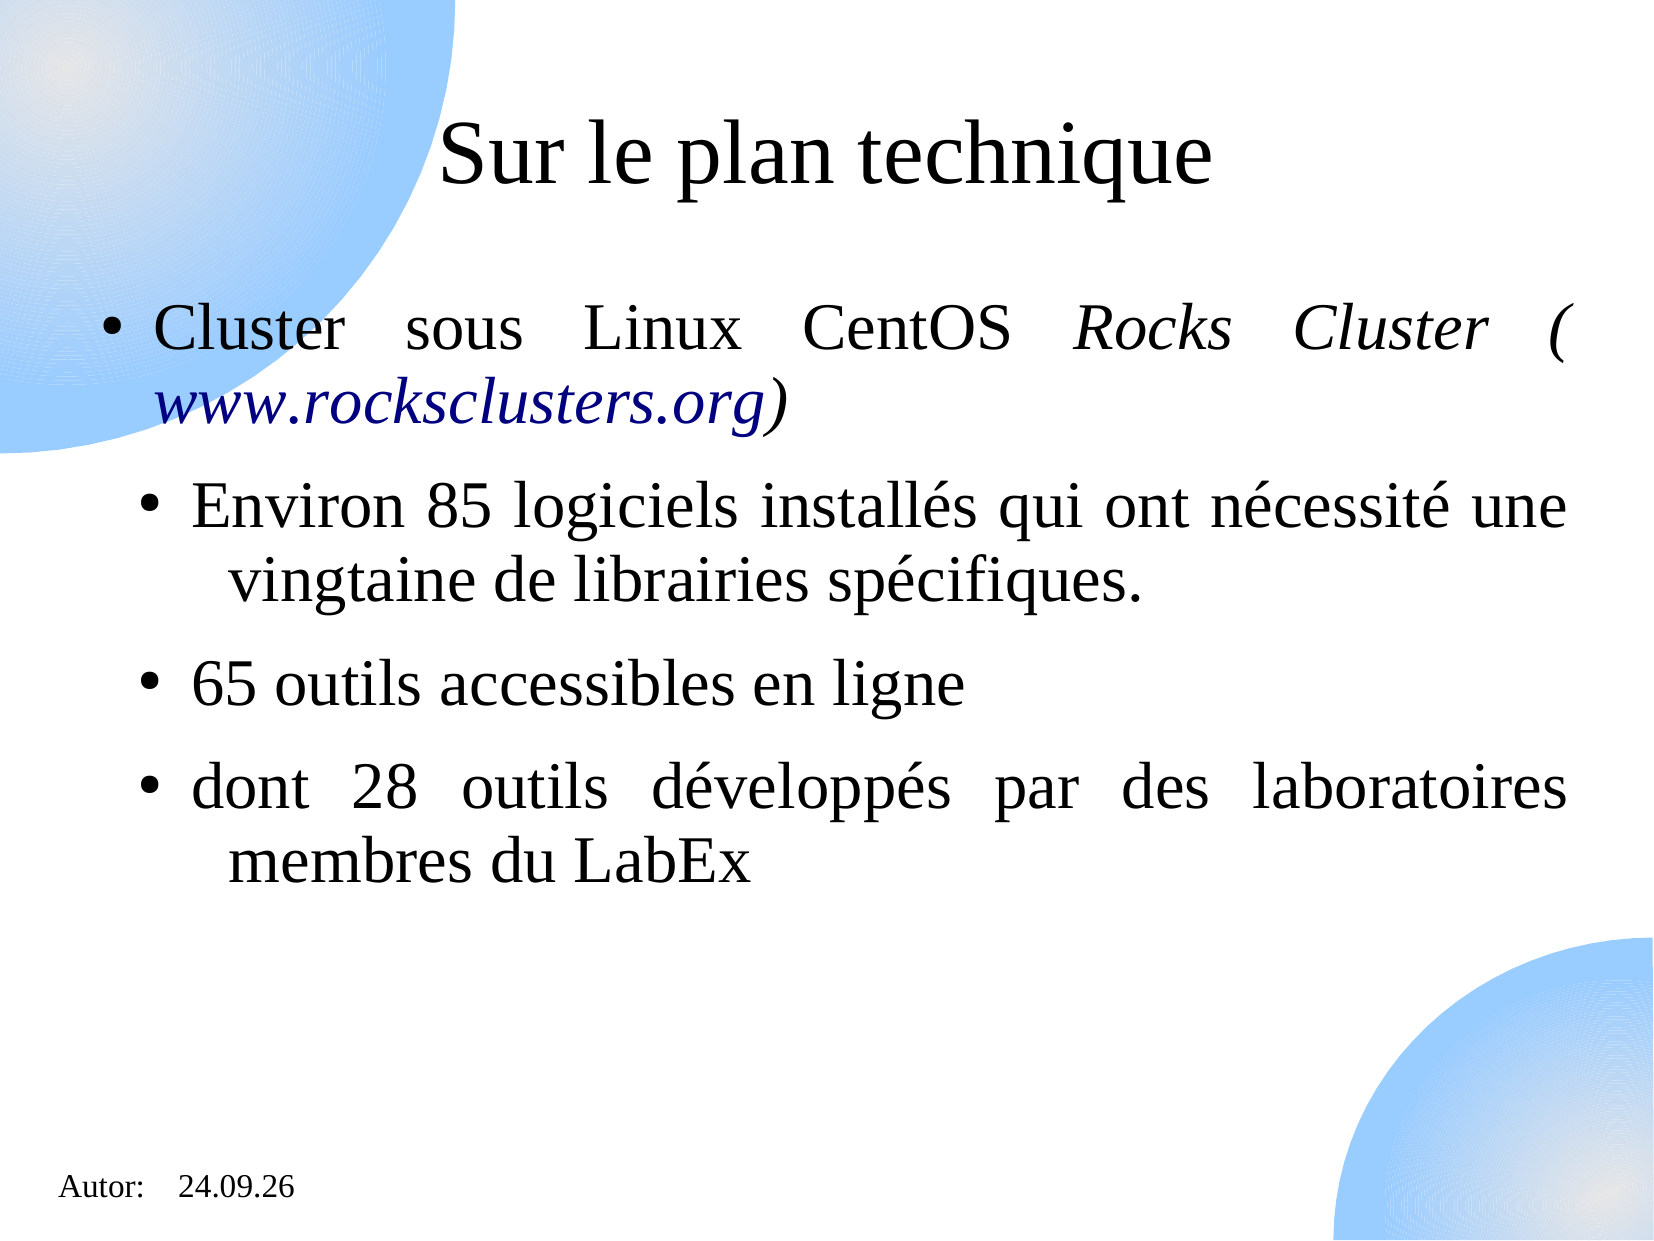

# Sur le plan technique
Cluster sous Linux CentOS Rocks Cluster (www.rocksclusters.org)
Environ 85 logiciels installés qui ont nécessité une vingtaine de librairies spécifiques.
65 outils accessibles en ligne
dont 28 outils développés par des laboratoires membres du LabEx